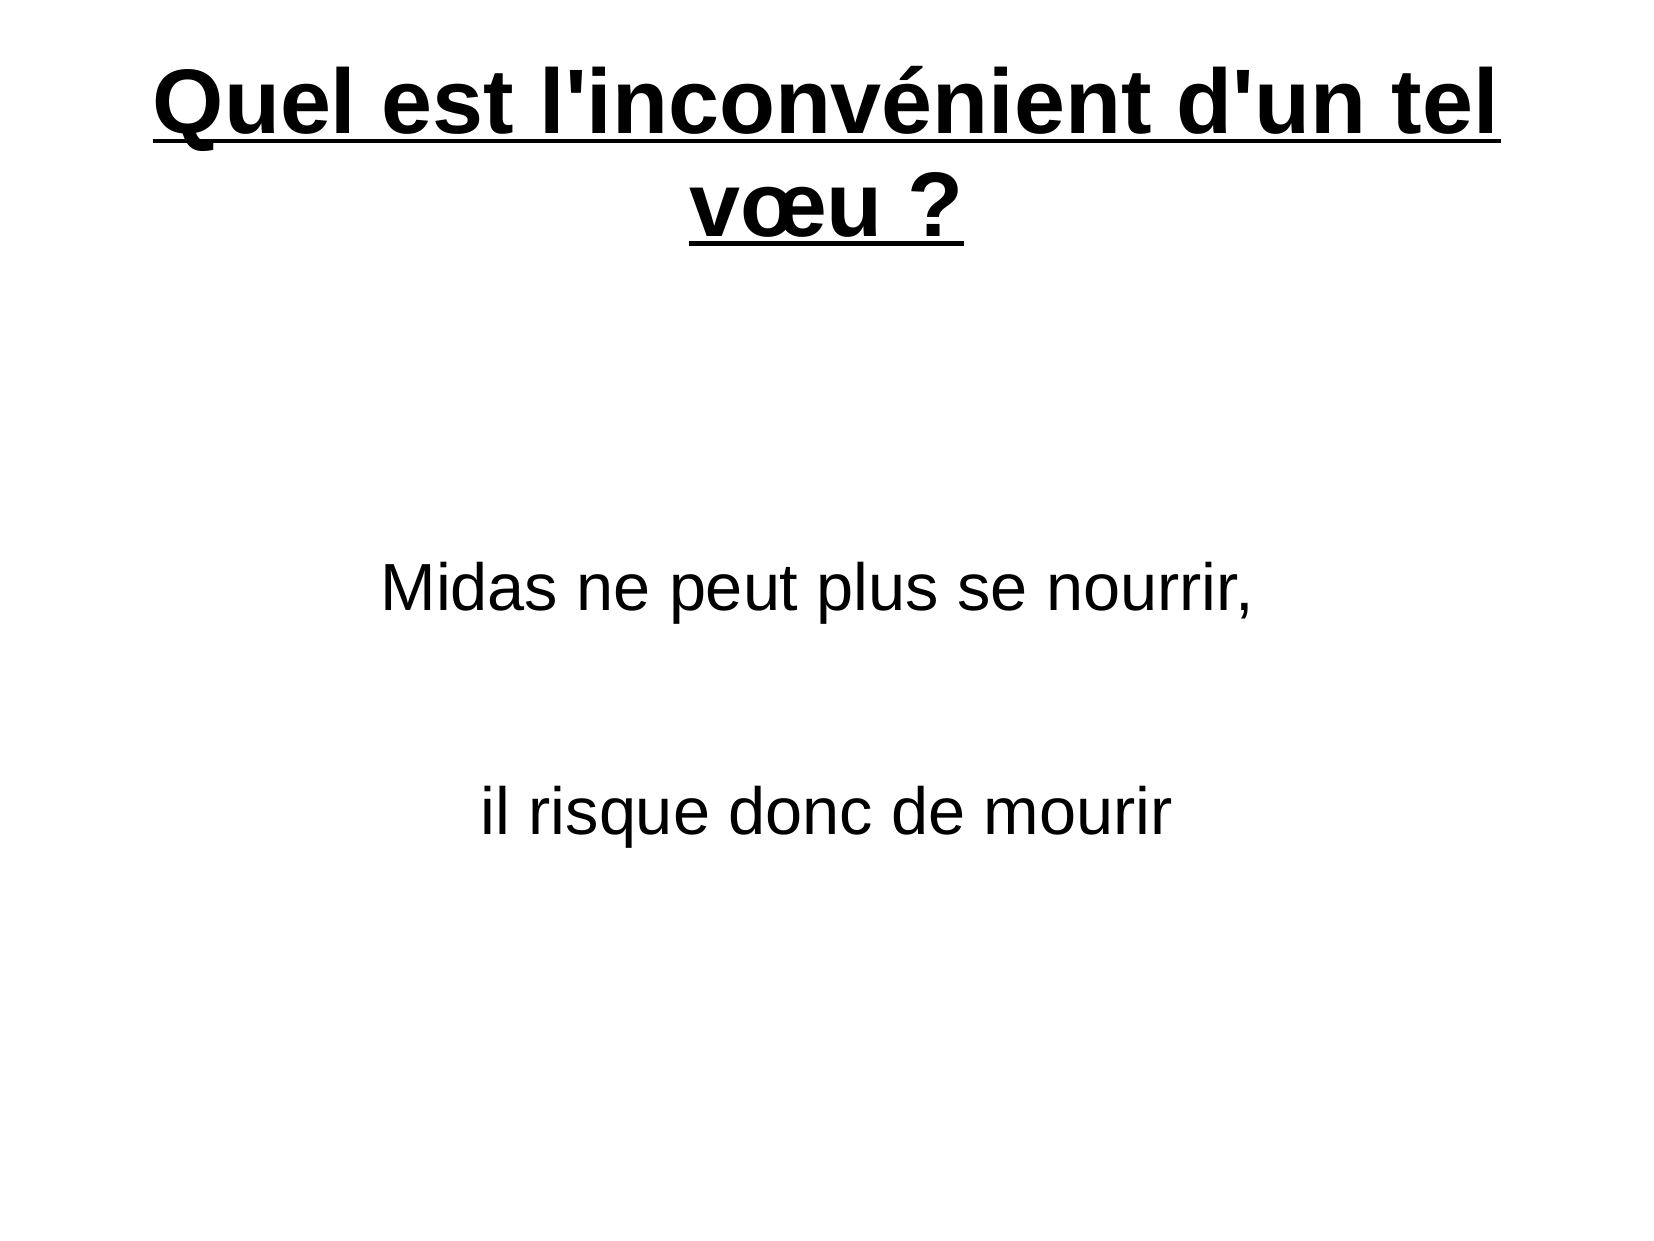

# Quel est l'inconvénient d'un tel vœu ?
Midas ne peut plus se nourrir,
il risque donc de mourir